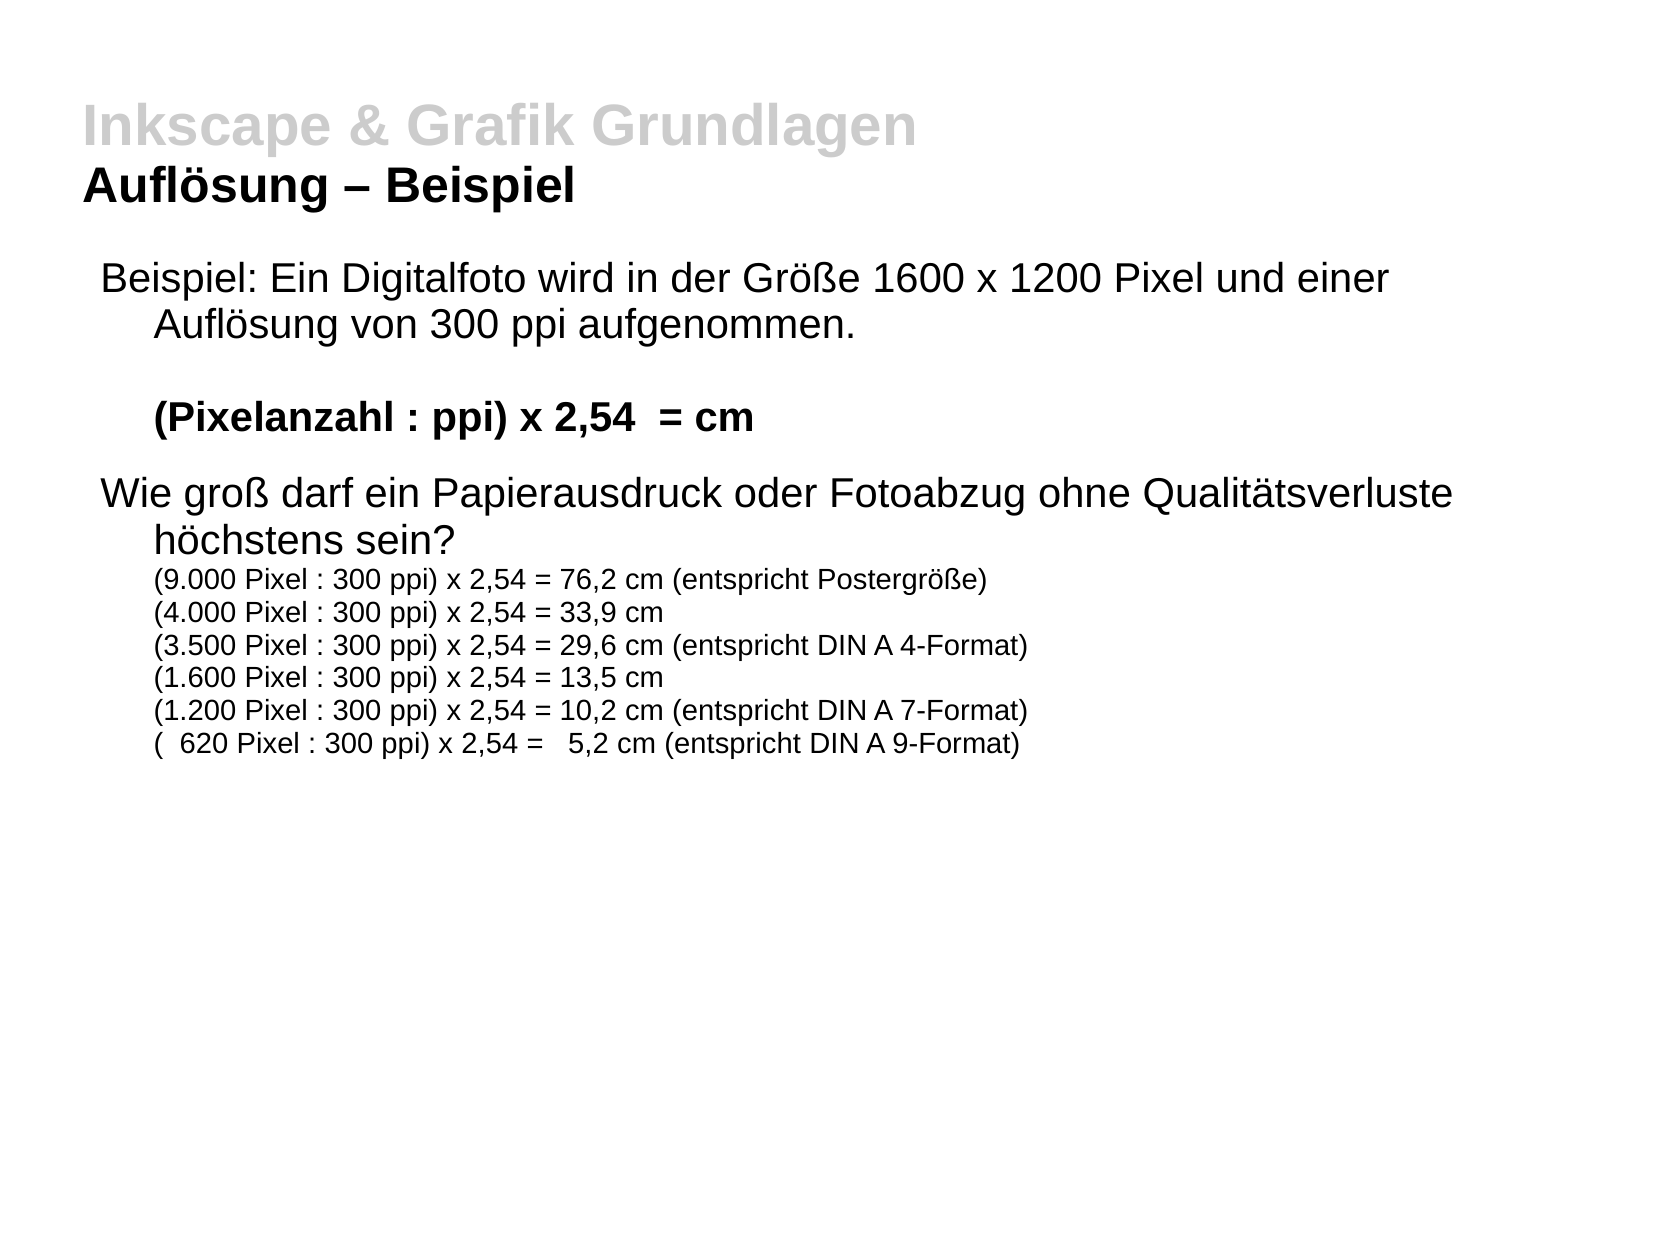

# Inkscape & Grafik Grundlagen Auflösung – Beispiel
Beispiel: Ein Digitalfoto wird in der Größe 1600 x 1200 Pixel und einer
Auflösung von 300 ppi aufgenommen.
(Pixelanzahl : ppi) x 2,54 = cm
Wie groß darf ein Papierausdruck oder Fotoabzug ohne Qualitätsverluste höchstens sein?
(9.000 Pixel : 300 ppi) x 2,54 = 76,2 cm (entspricht Postergröße)
(4.000 Pixel : 300 ppi) x 2,54 = 33,9 cm
(3.500 Pixel : 300 ppi) x 2,54 = 29,6 cm (entspricht DIN A 4-Format)
(1.600 Pixel : 300 ppi) x 2,54 = 13,5 cm
(1.200 Pixel : 300 ppi) x 2,54 = 10,2 cm (entspricht DIN A 7-Format)
( 620 Pixel : 300 ppi) x 2,54 = 5,2 cm (entspricht DIN A 9-Format)